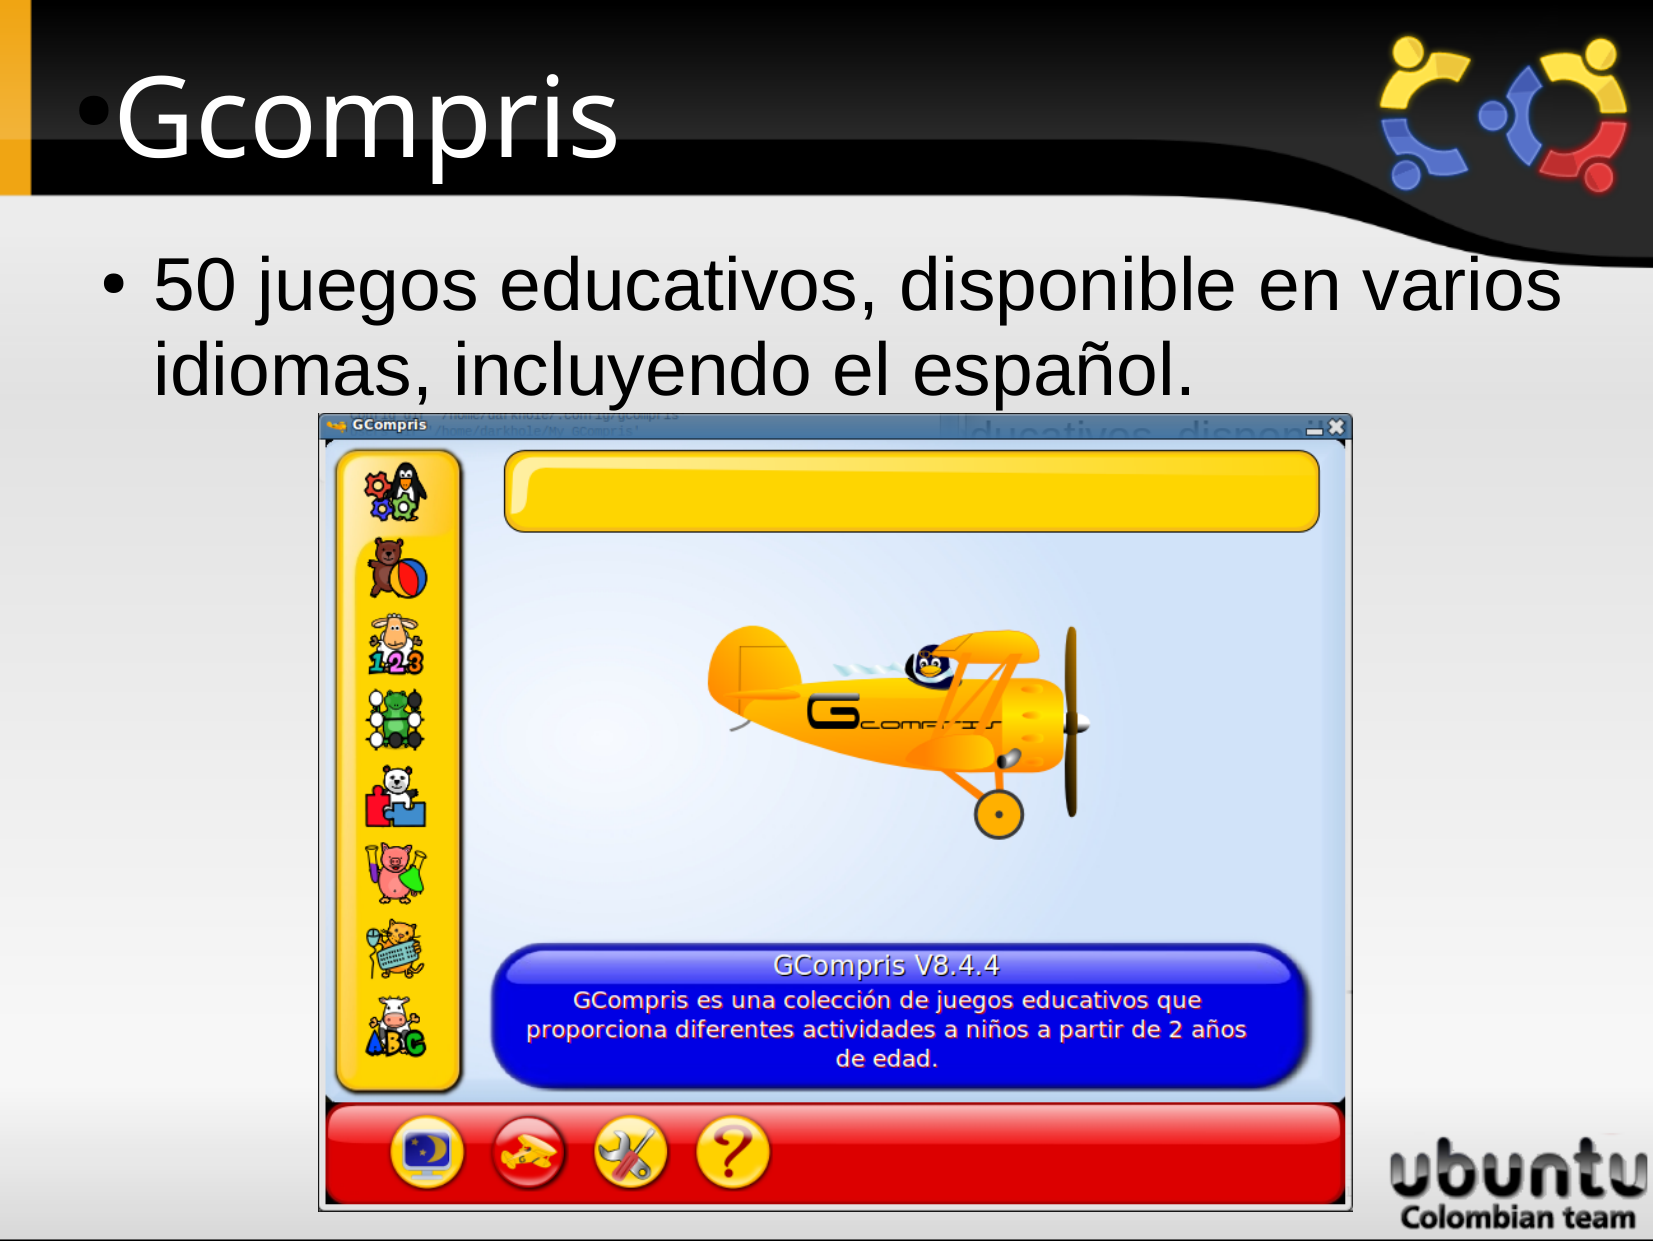

Gcompris
# 50 juegos educativos, disponible en varios idiomas, incluyendo el español.